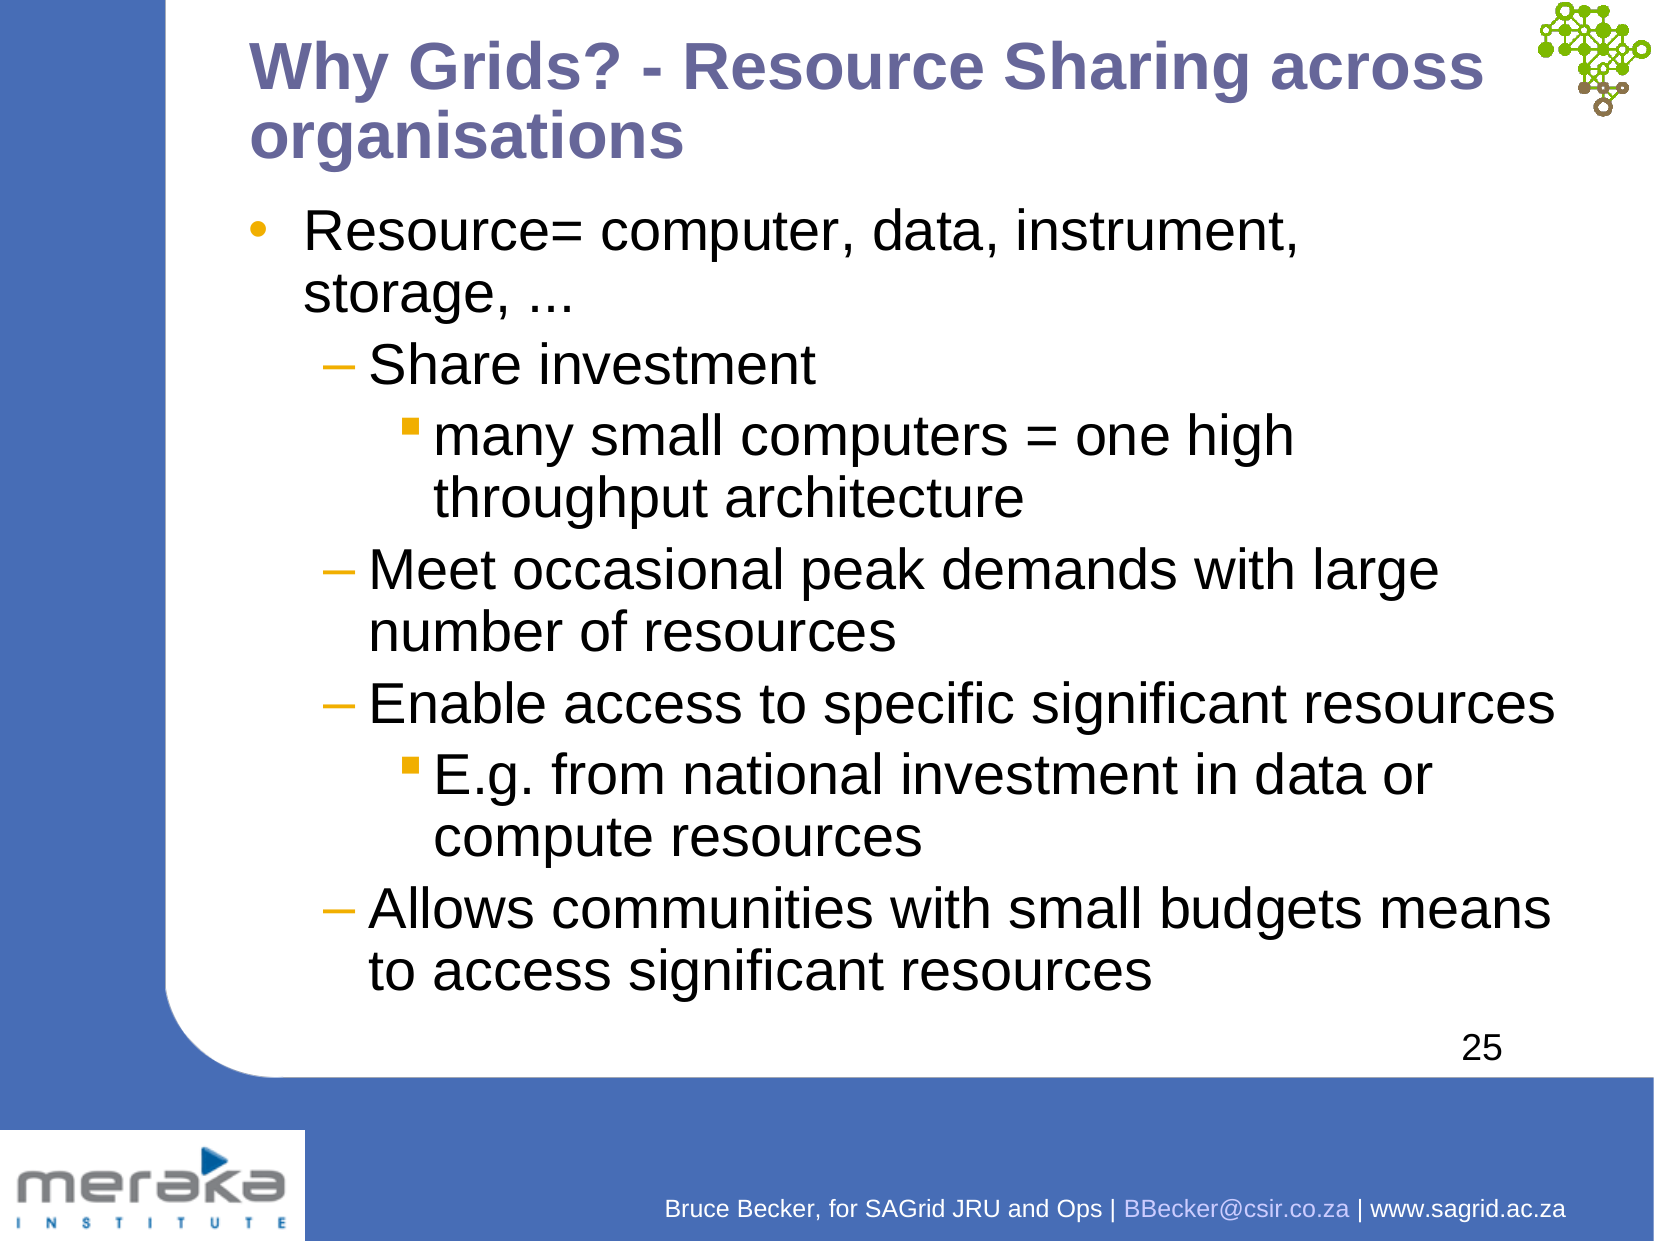

# Why Grids? - Resource Sharing across organisations
Resource= computer, data, instrument, storage, ...
Share investment
many small computers = one high throughput architecture
Meet occasional peak demands with large number of resources
Enable access to specific significant resources
E.g. from national investment in data or compute resources
Allows communities with small budgets means to access significant resources
25